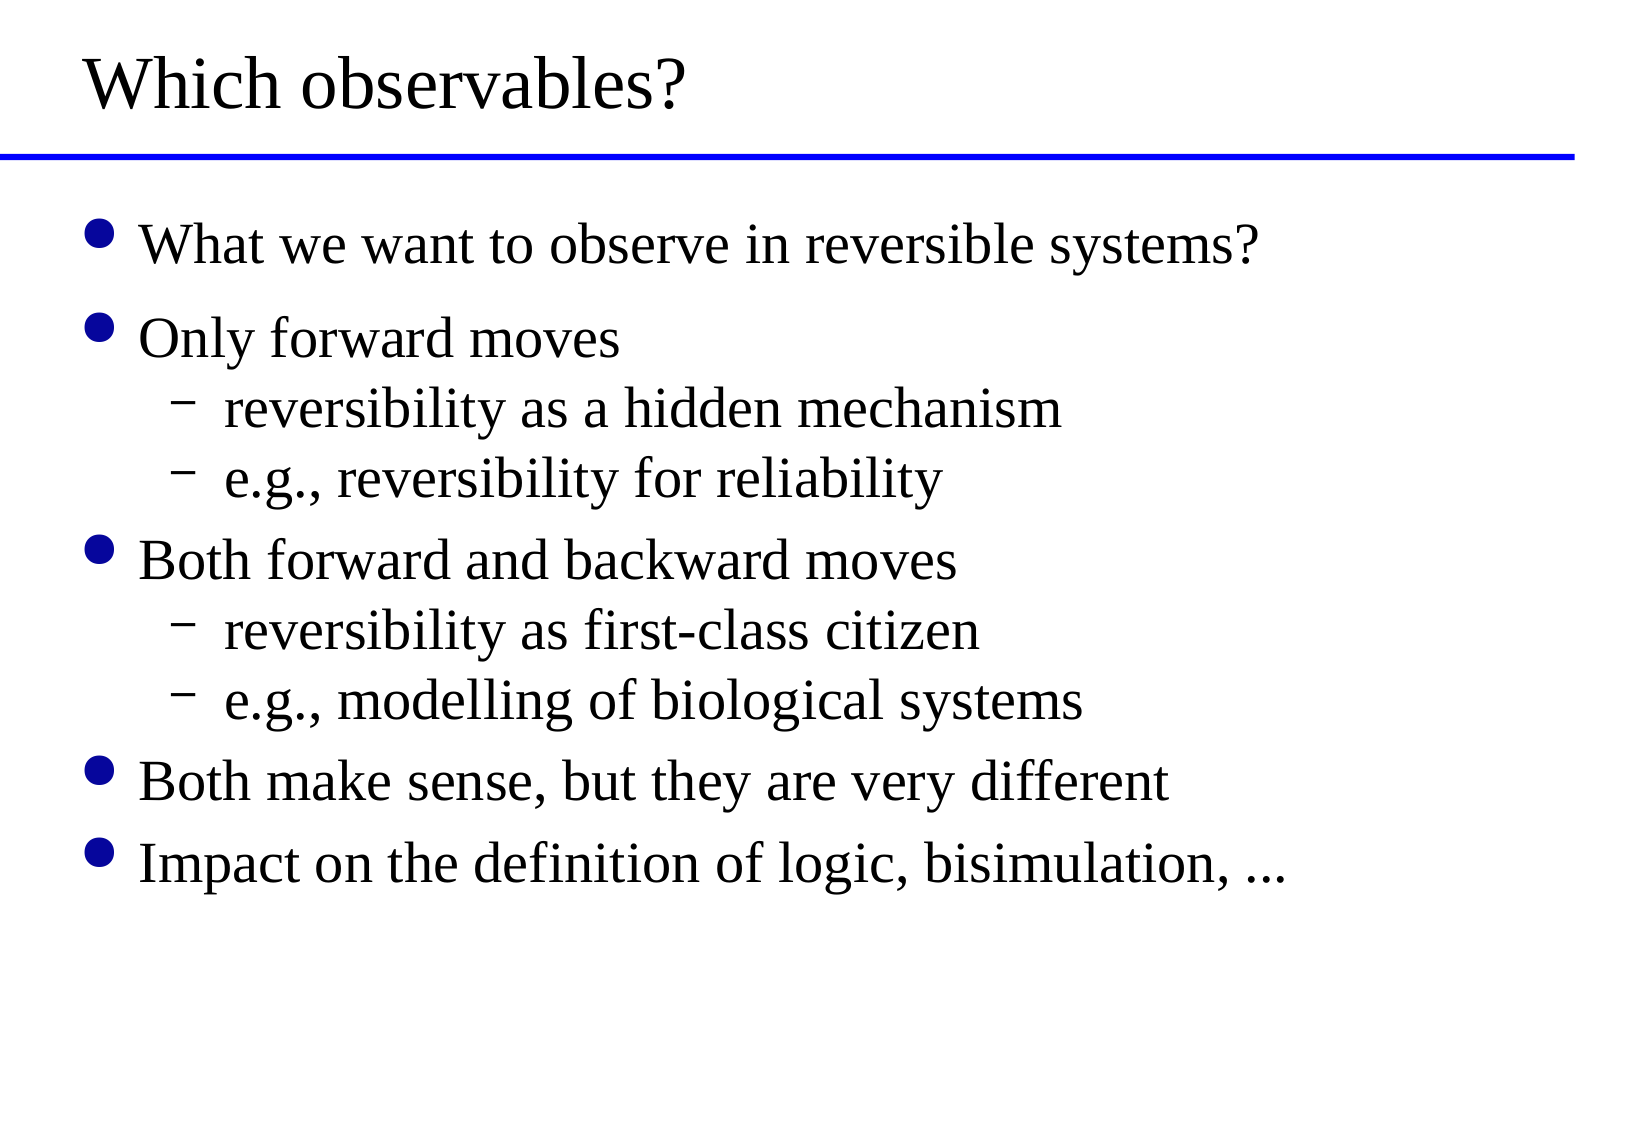

# Which observables?
What we want to observe in reversible systems?
Only forward moves
reversibility as a hidden mechanism
e.g., reversibility for reliability
Both forward and backward moves
reversibility as first-class citizen
e.g., modelling of biological systems
Both make sense, but they are very different
Impact on the definition of logic, bisimulation, ...